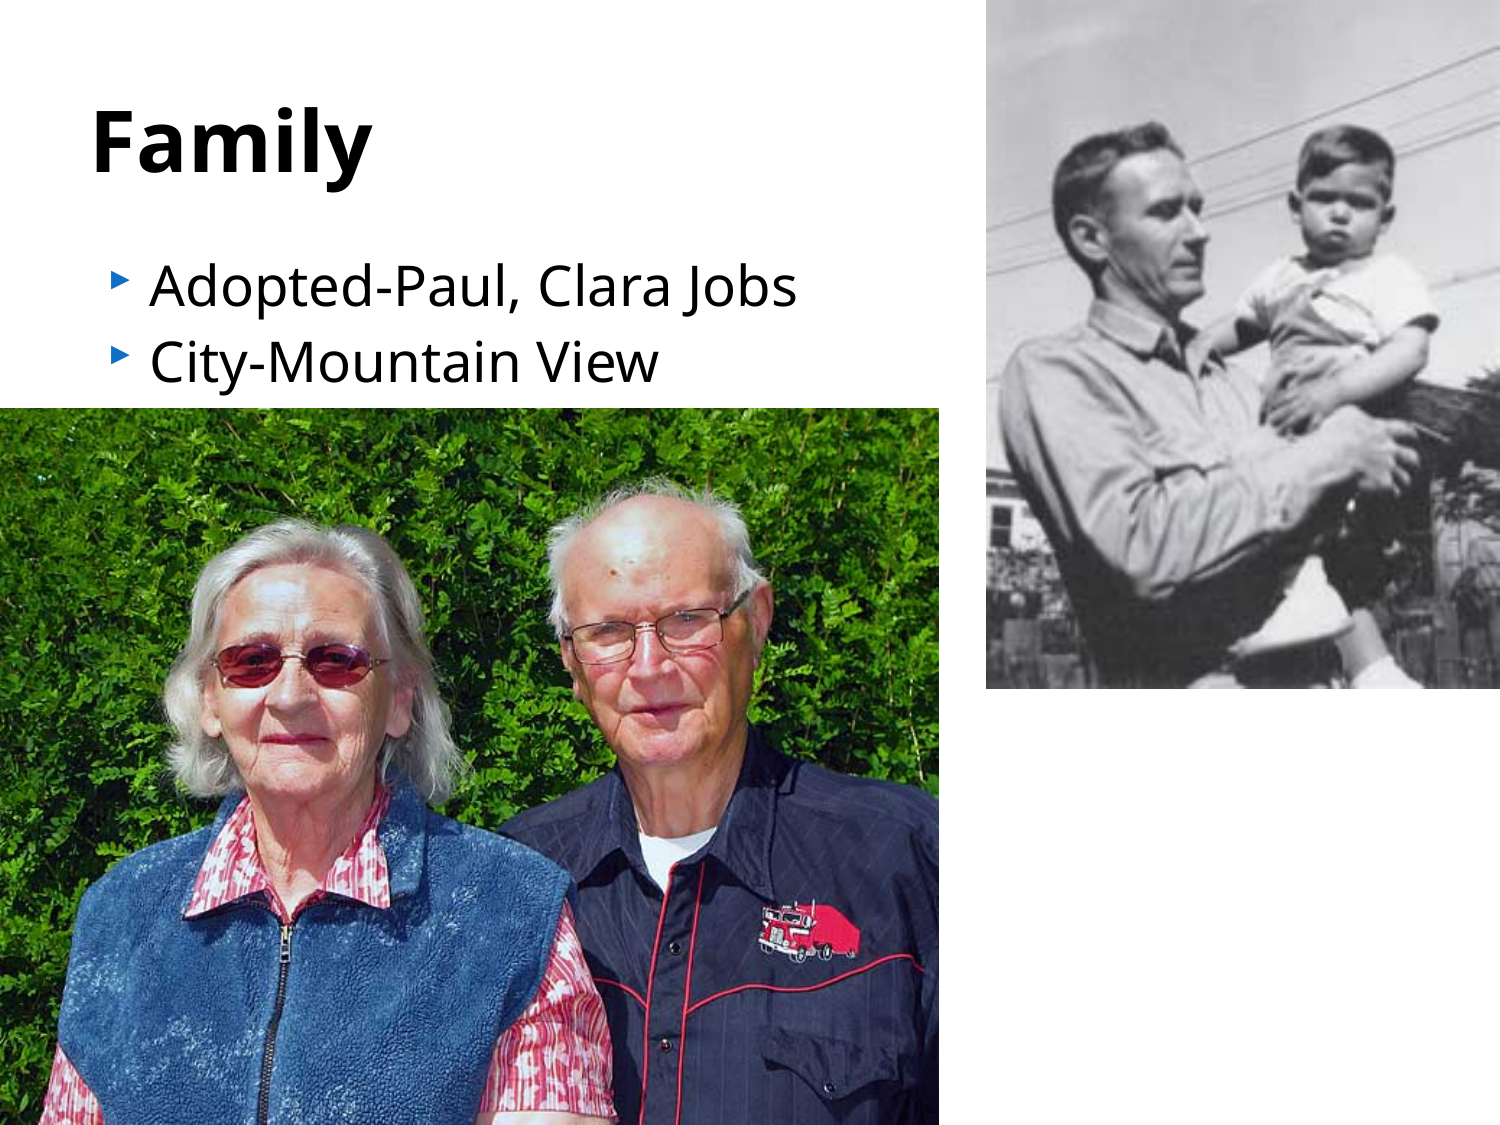

Family
# Adopted-Paul, Clara Jobs
City-Mountain View